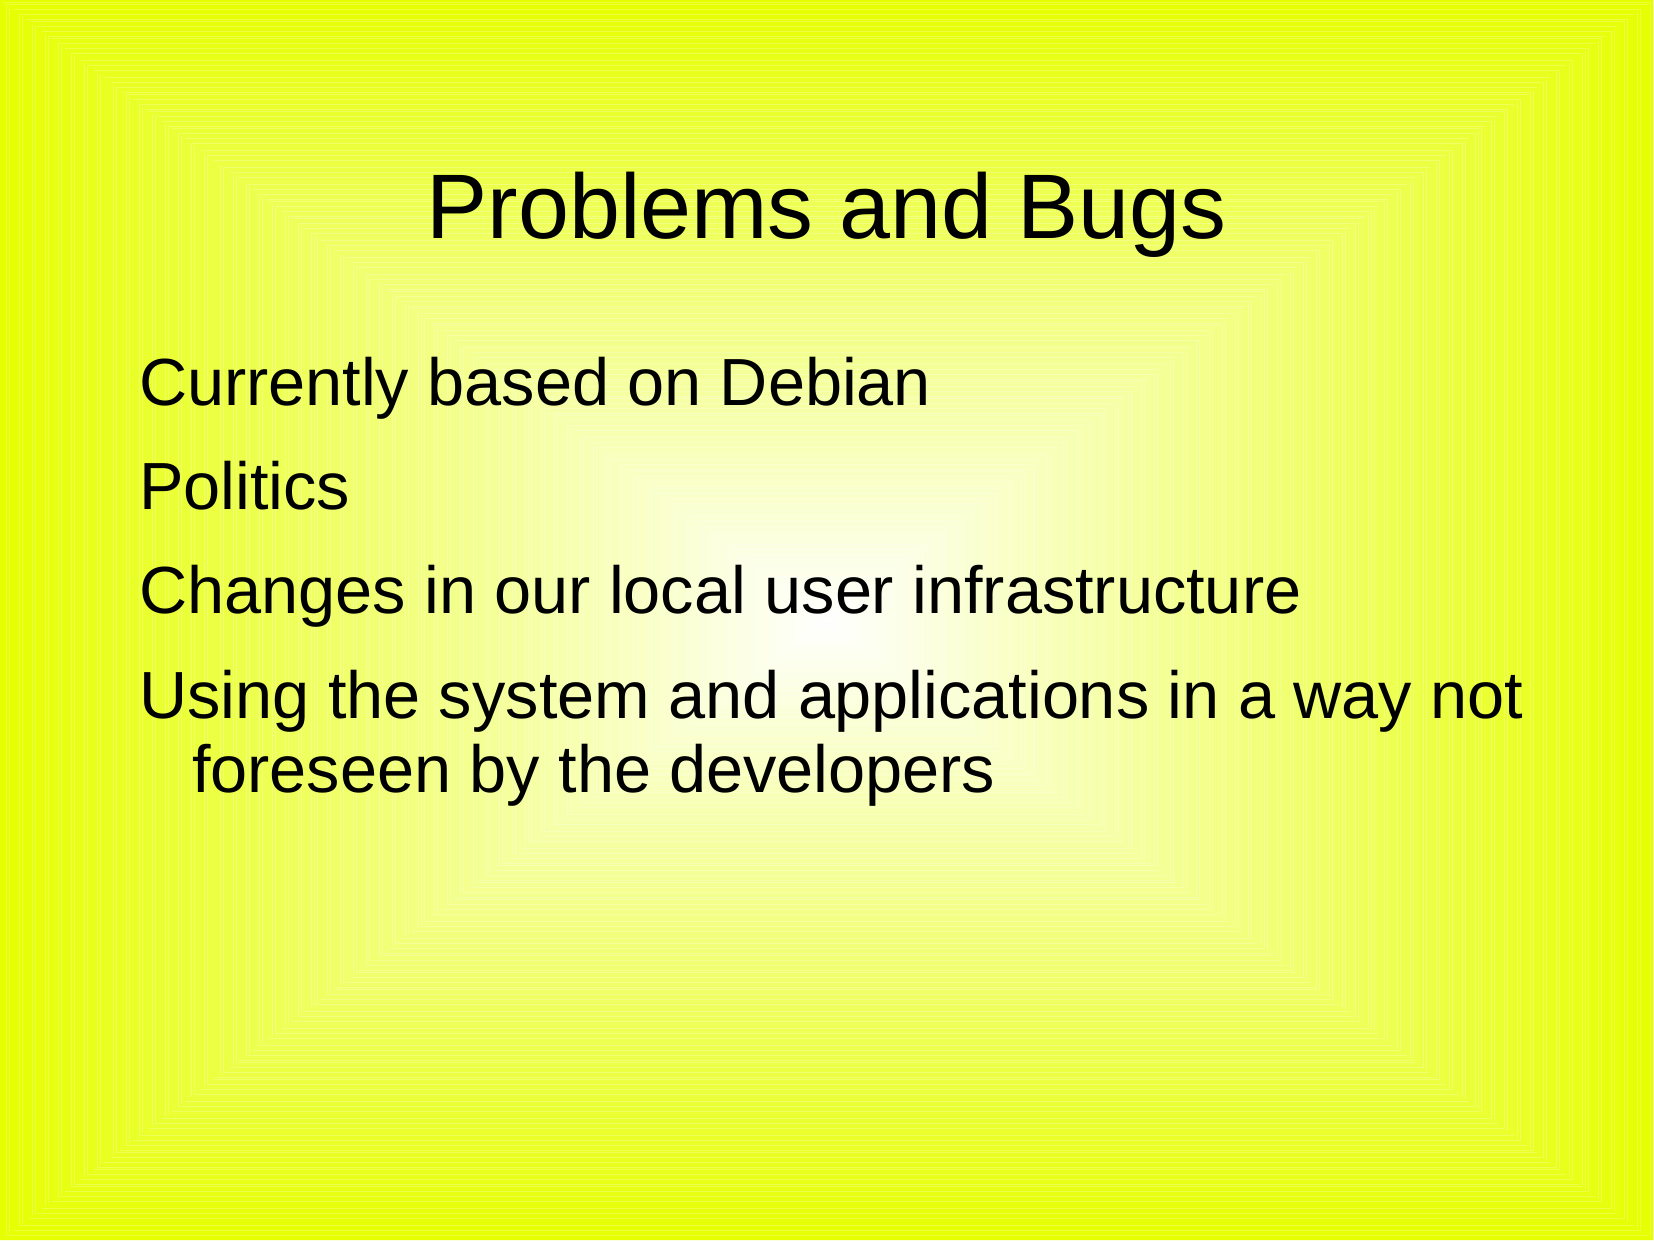

# Problems and Bugs
Currently based on Debian
Politics
Changes in our local user infrastructure
Using the system and applications in a way not foreseen by the developers